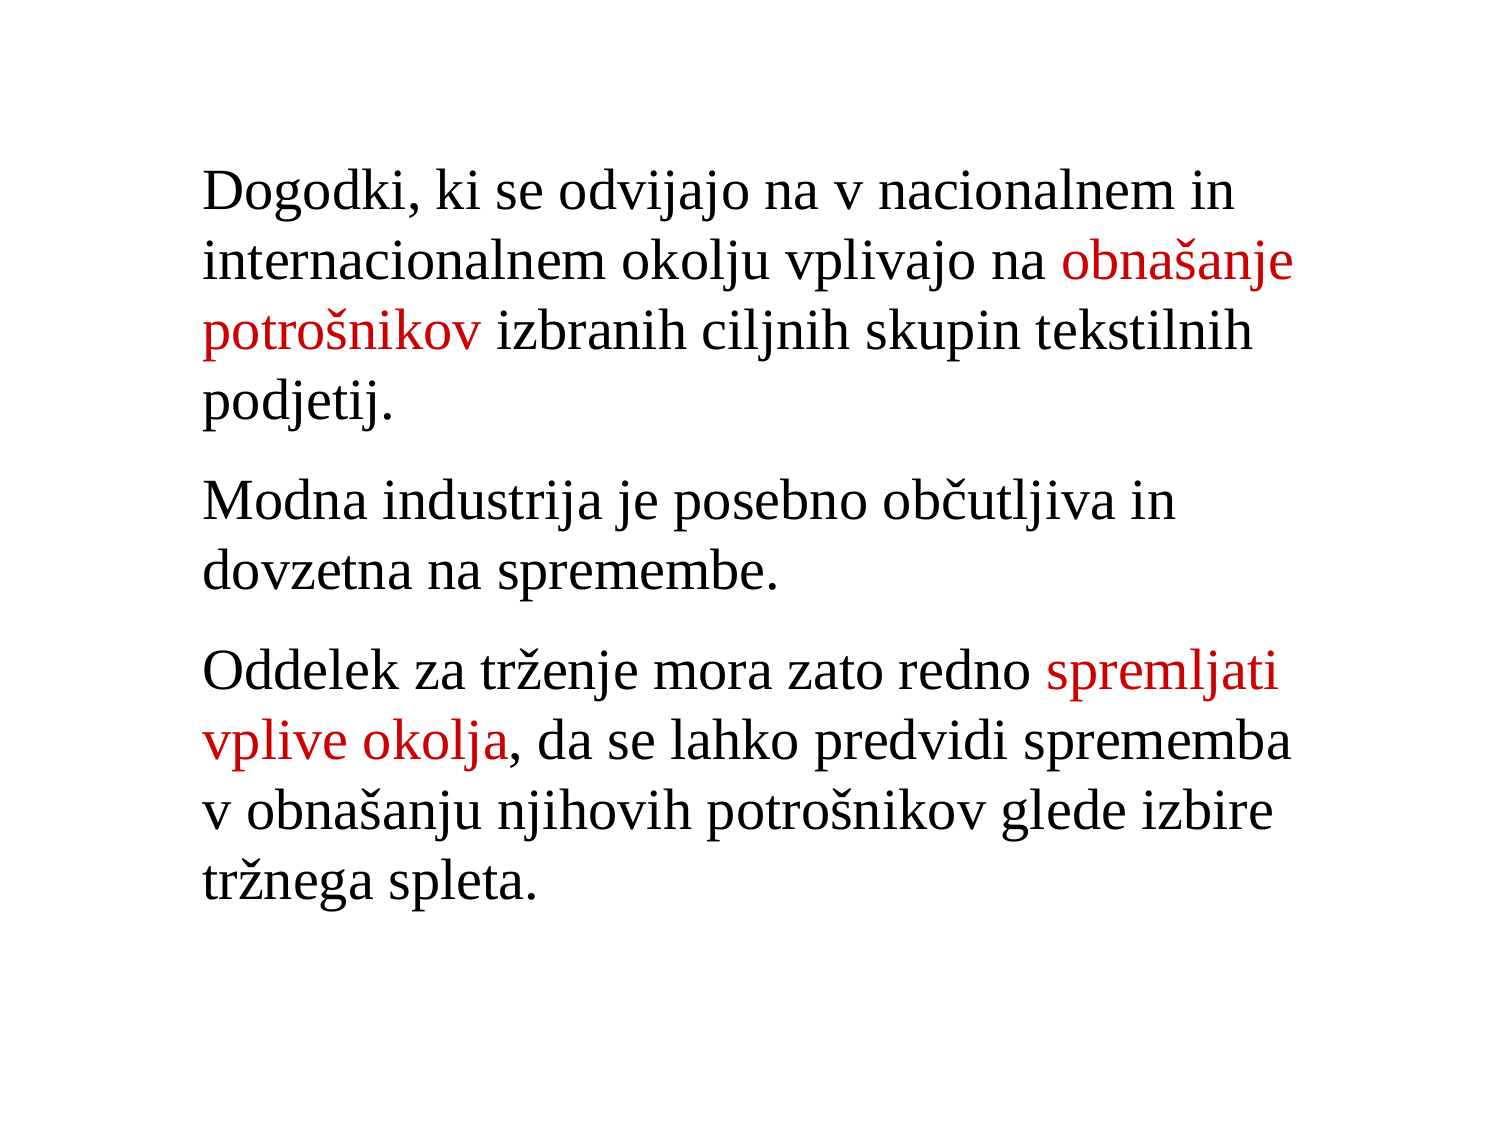

# Dogodki, ki se odvijajo na v nacionalnem in internacionalnem okolju vplivajo na obnašanje potrošnikov izbranih ciljnih skupin tekstilnih podjetij. Modna industrija je posebno občutljiva in dovzetna na spremembe. Oddelek za trženje mora zato redno spremljati vplive okolja, da se lahko predvidi sprememba v obnašanju njihovih potrošnikov glede izbire tržnega spleta.